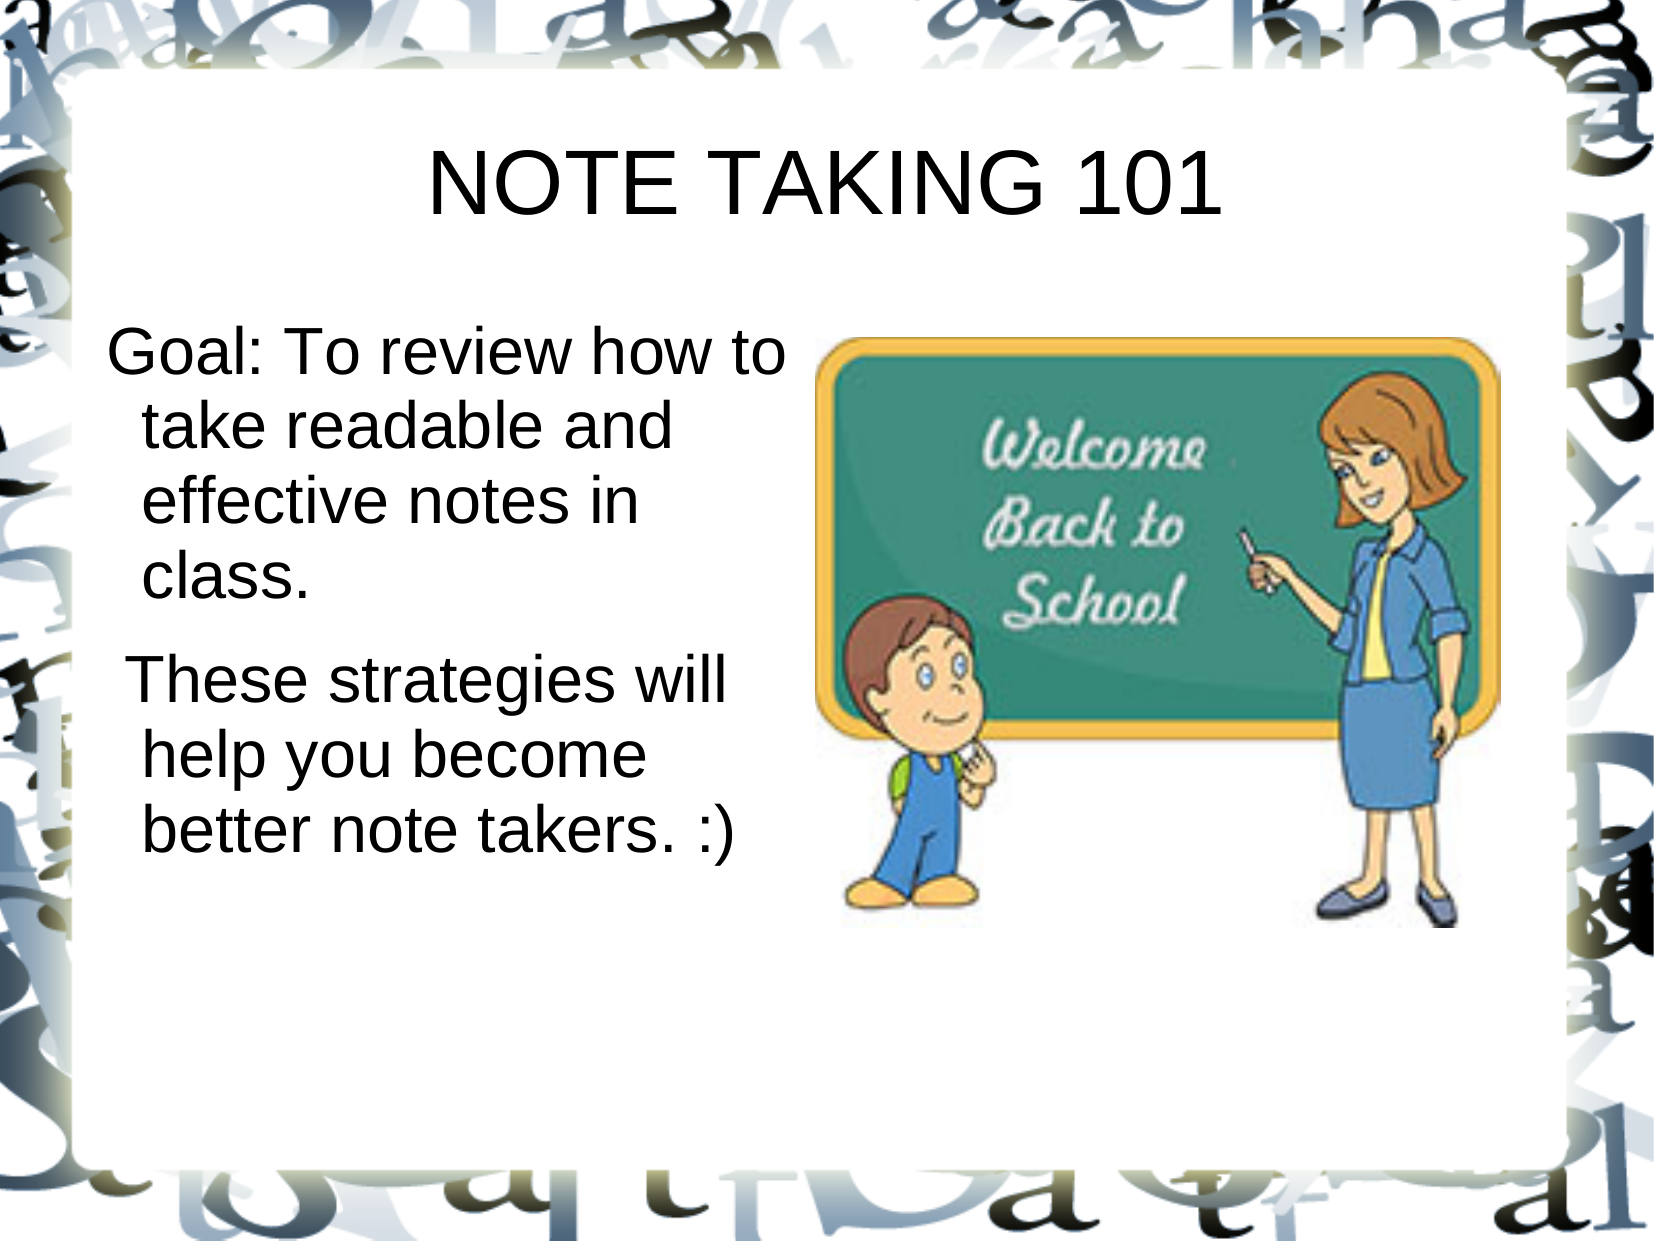

# NOTE TAKING 101
Goal: To review how to take readable and effective notes in class.
 These strategies will help you become better note takers. :)